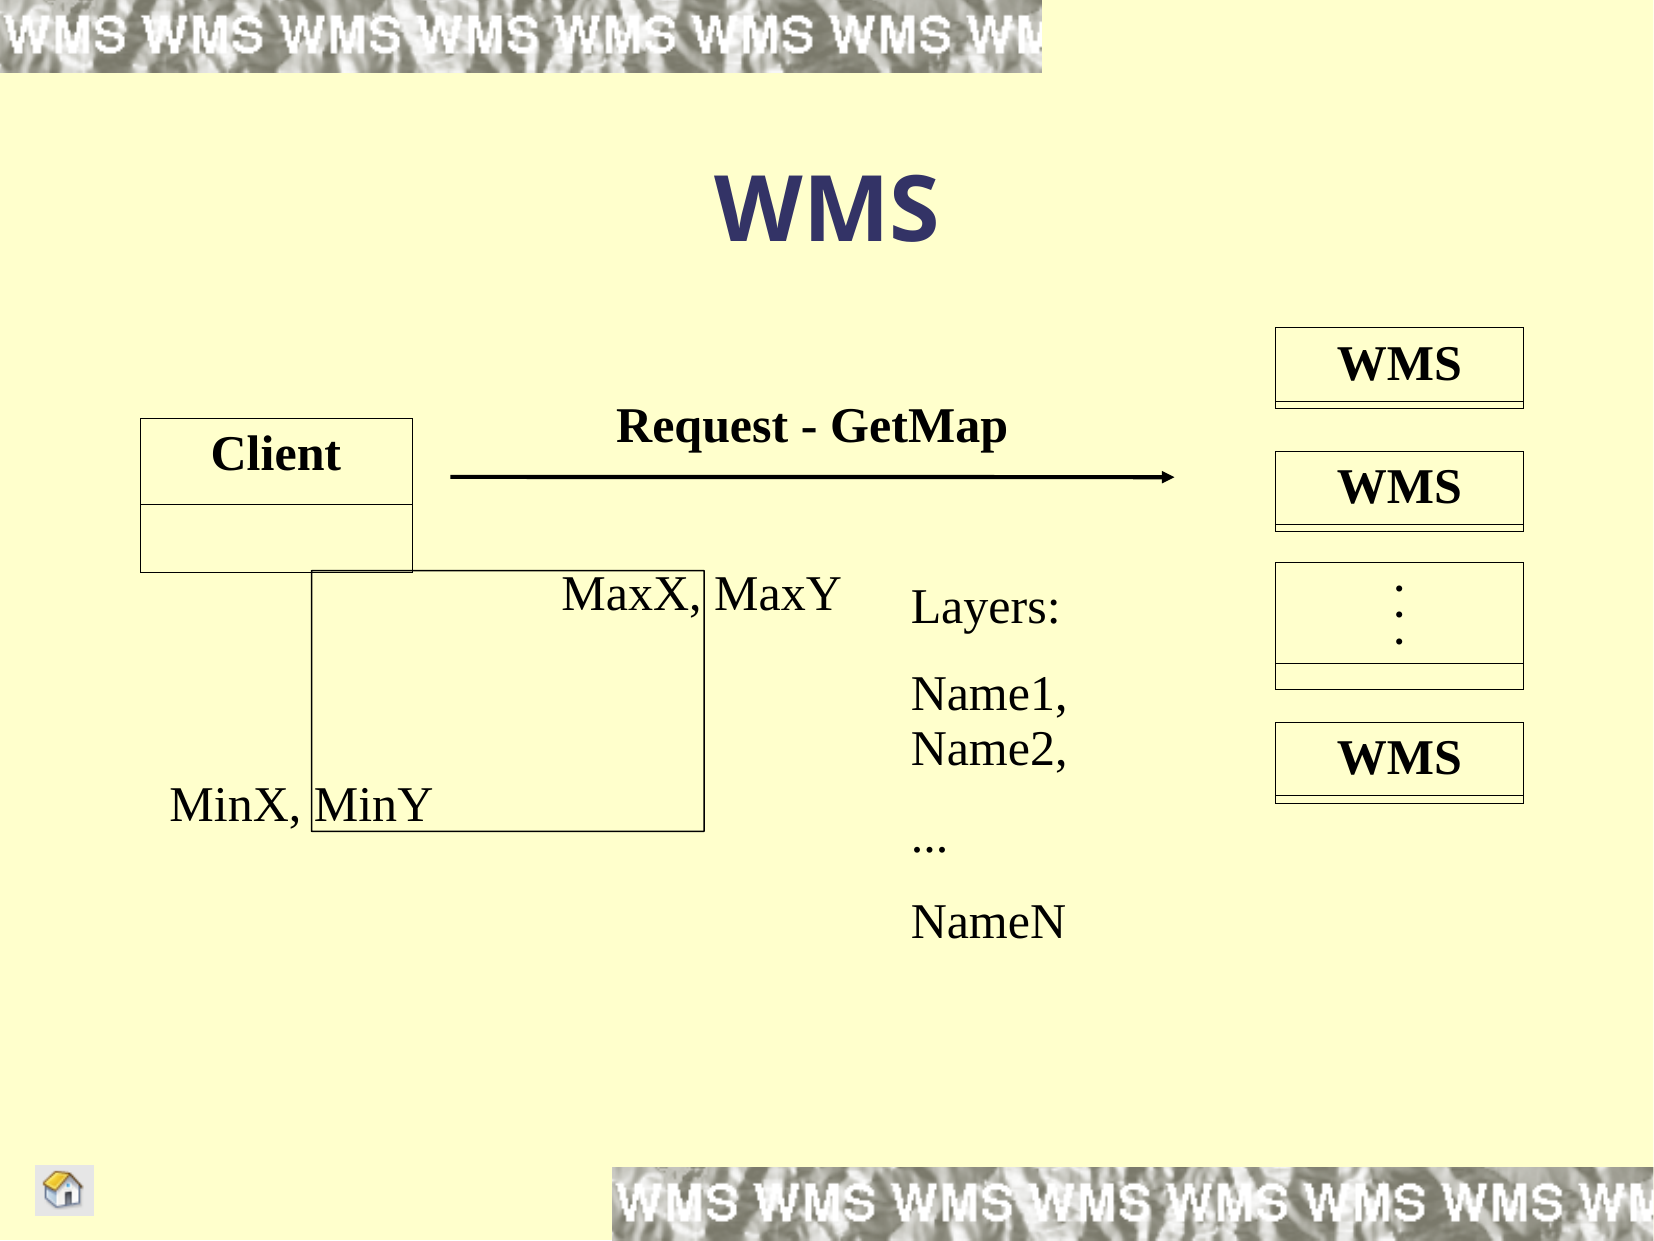

# WMS
WMS
WMS
.
.
.
WMS
Request - GetMap
Client
MaxX, MaxY
MinX, MinY
Layers:
Name1, Name2,
...
NameN